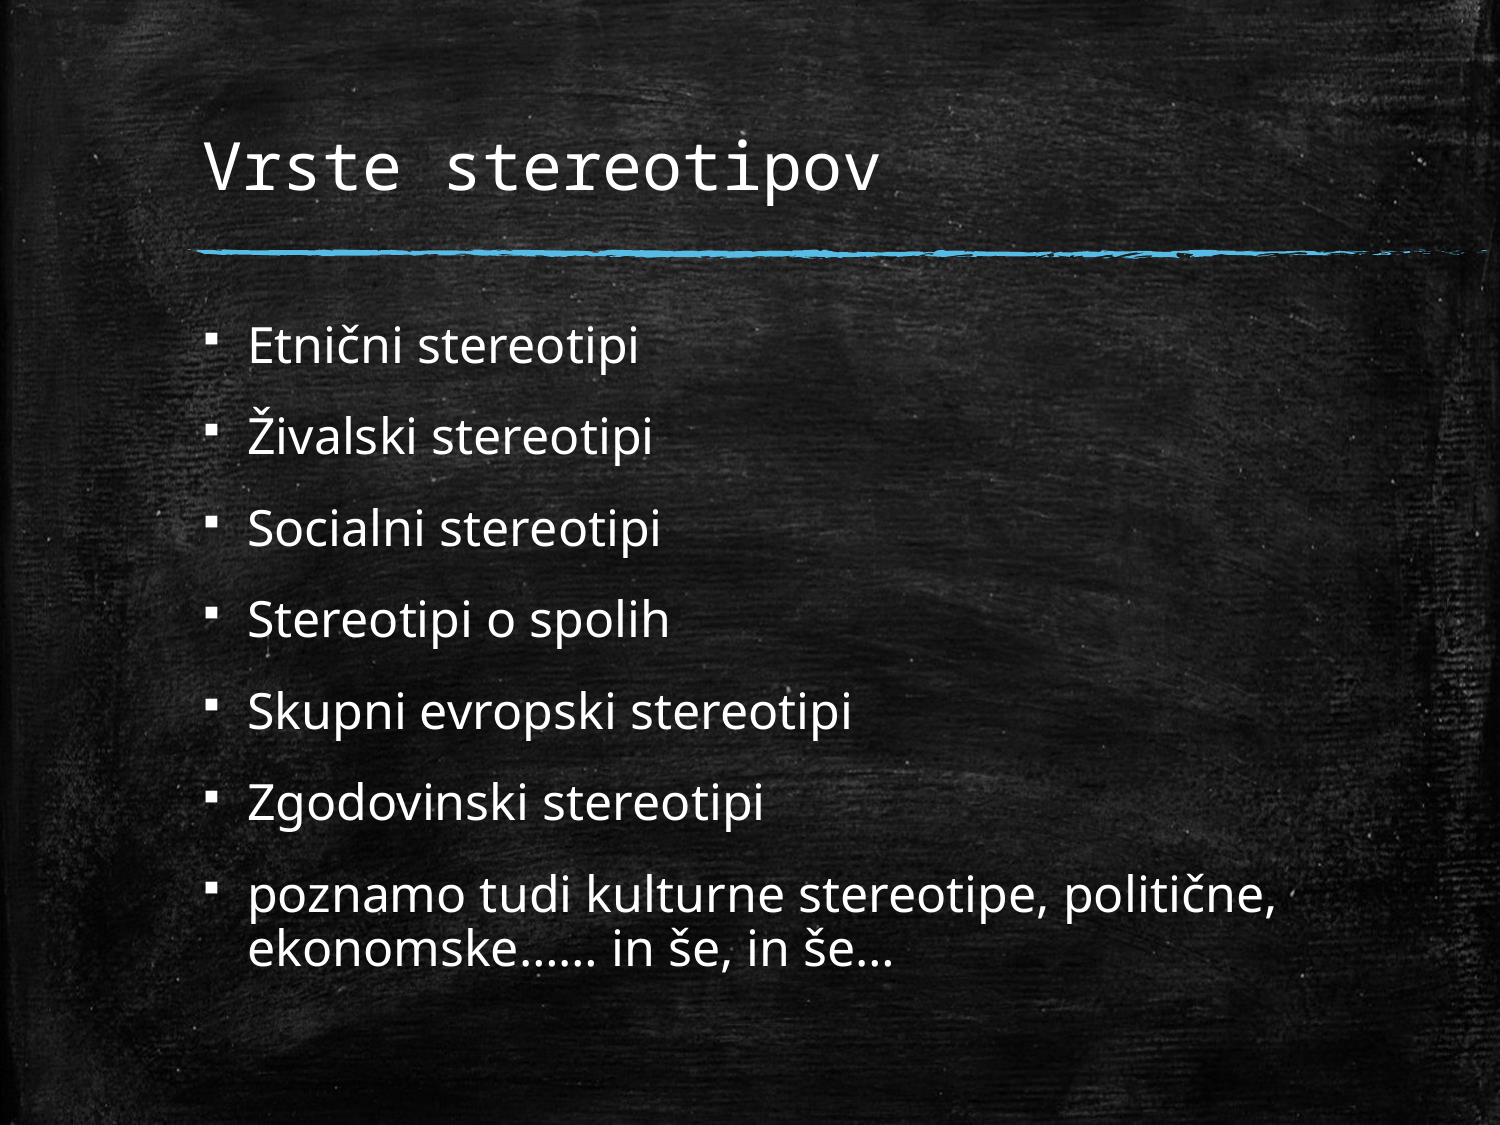

# Vrste stereotipov
Etnični stereotipi
Živalski stereotipi
Socialni stereotipi
Stereotipi o spolih
Skupni evropski stereotipi
Zgodovinski stereotipi
poznamo tudi kulturne stereotipe, politične, ekonomske…… in še, in še…